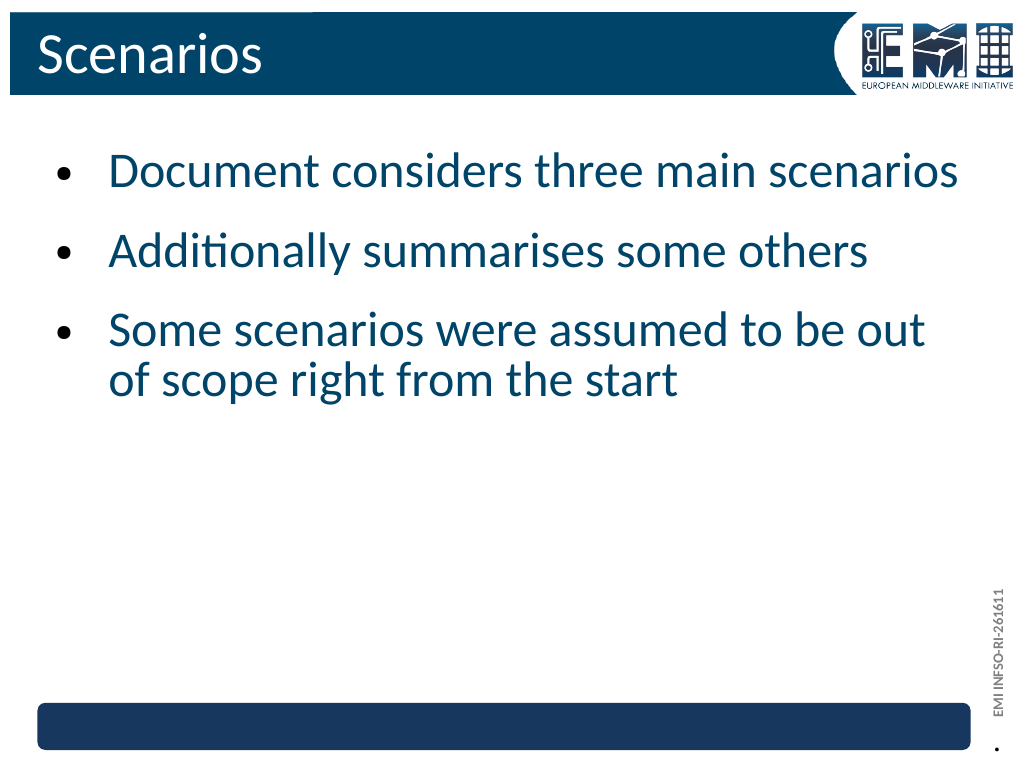

# Scenarios
Document considers three main scenarios
Additionally summarises some others
Some scenarios were assumed to be out of scope right from the start